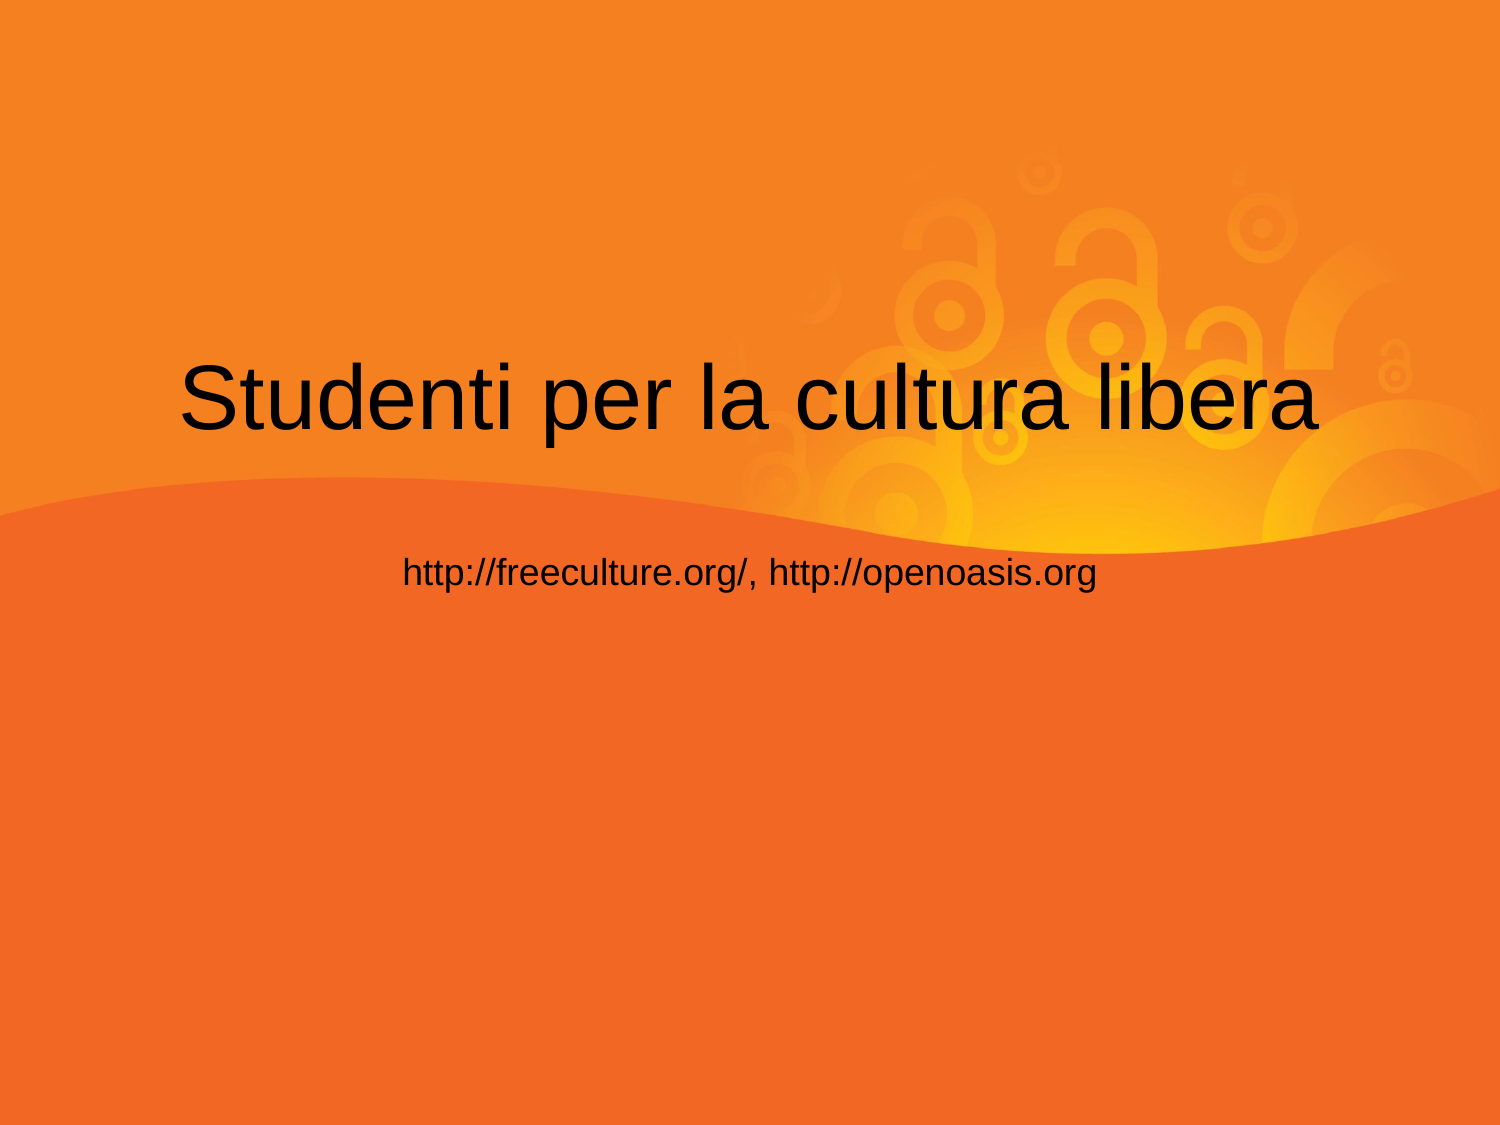

# Studenti per la cultura libera http://freeculture.org/, http://openoasis.org